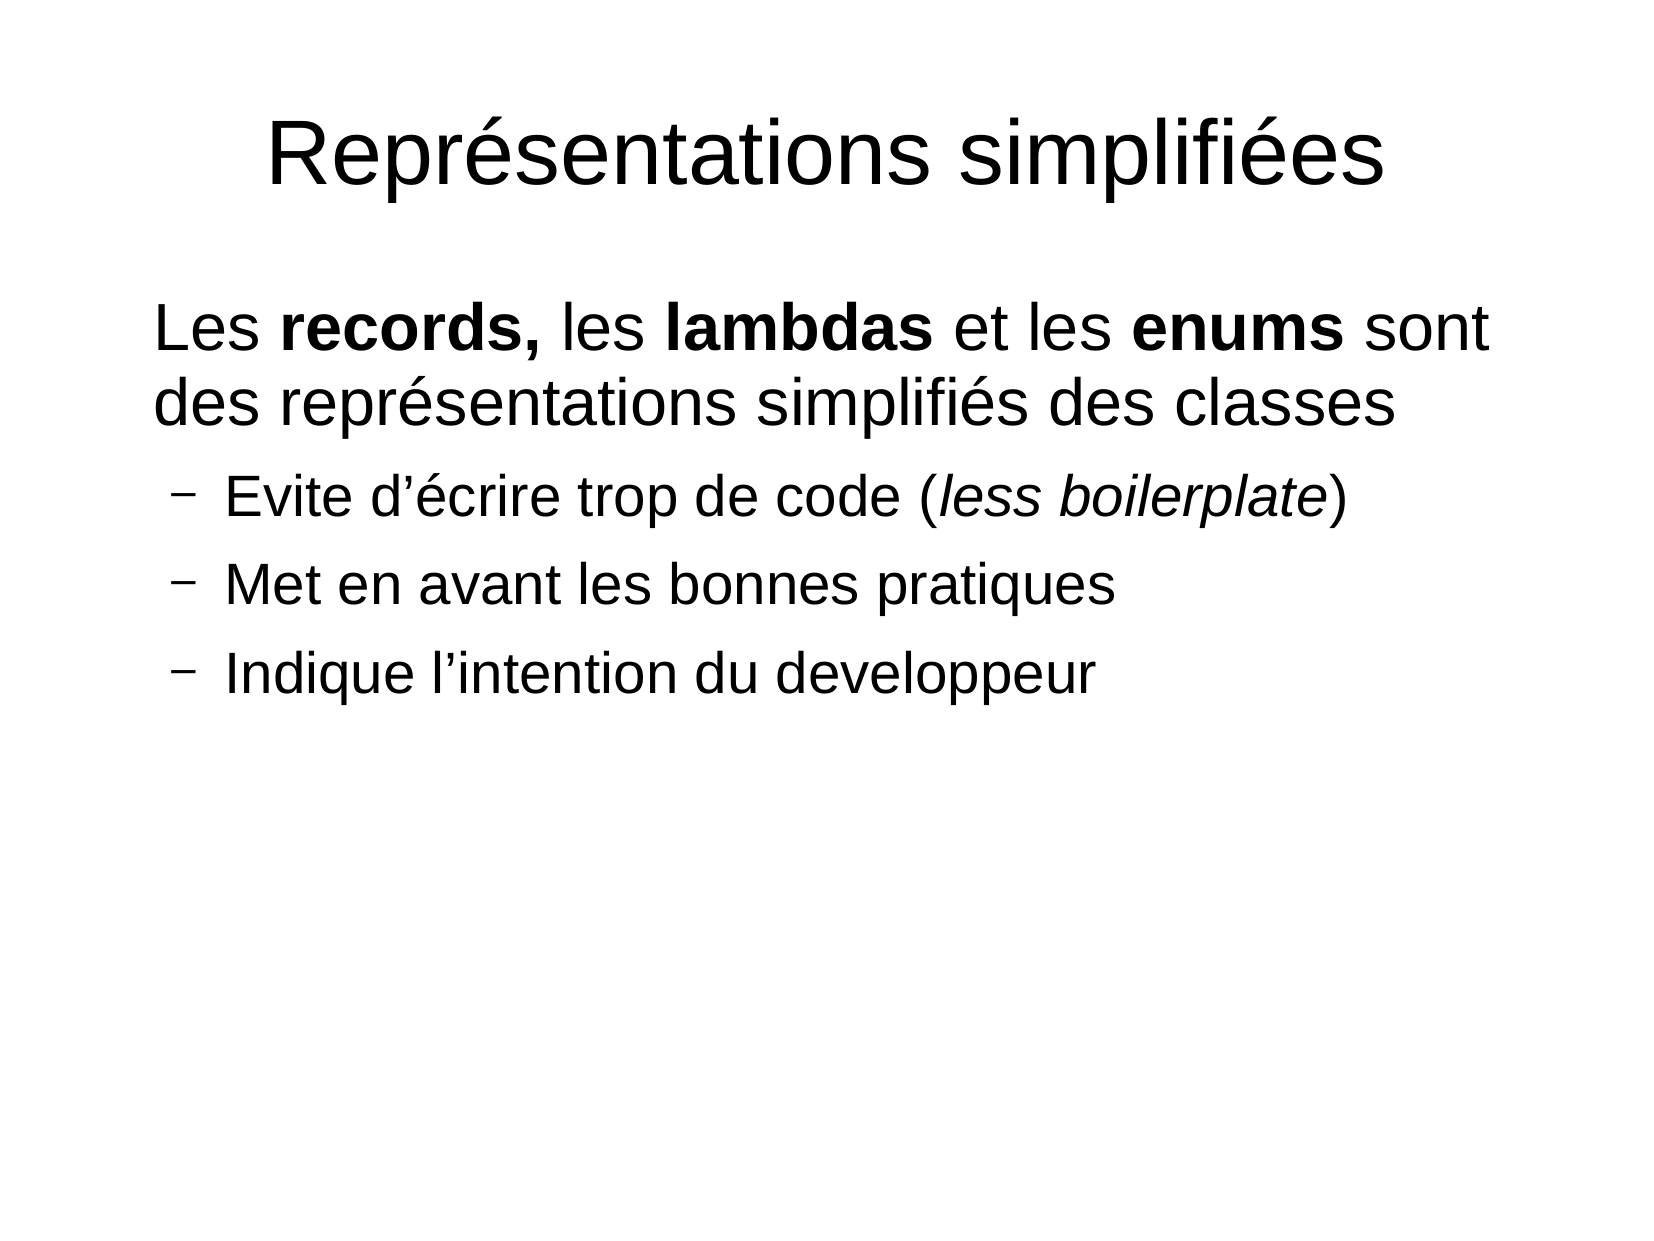

# Représentations simplifiées
Les records, les lambdas et les enums sont des représentations simplifiés des classes
Evite d’écrire trop de code (less boilerplate)
Met en avant les bonnes pratiques
Indique l’intention du developpeur